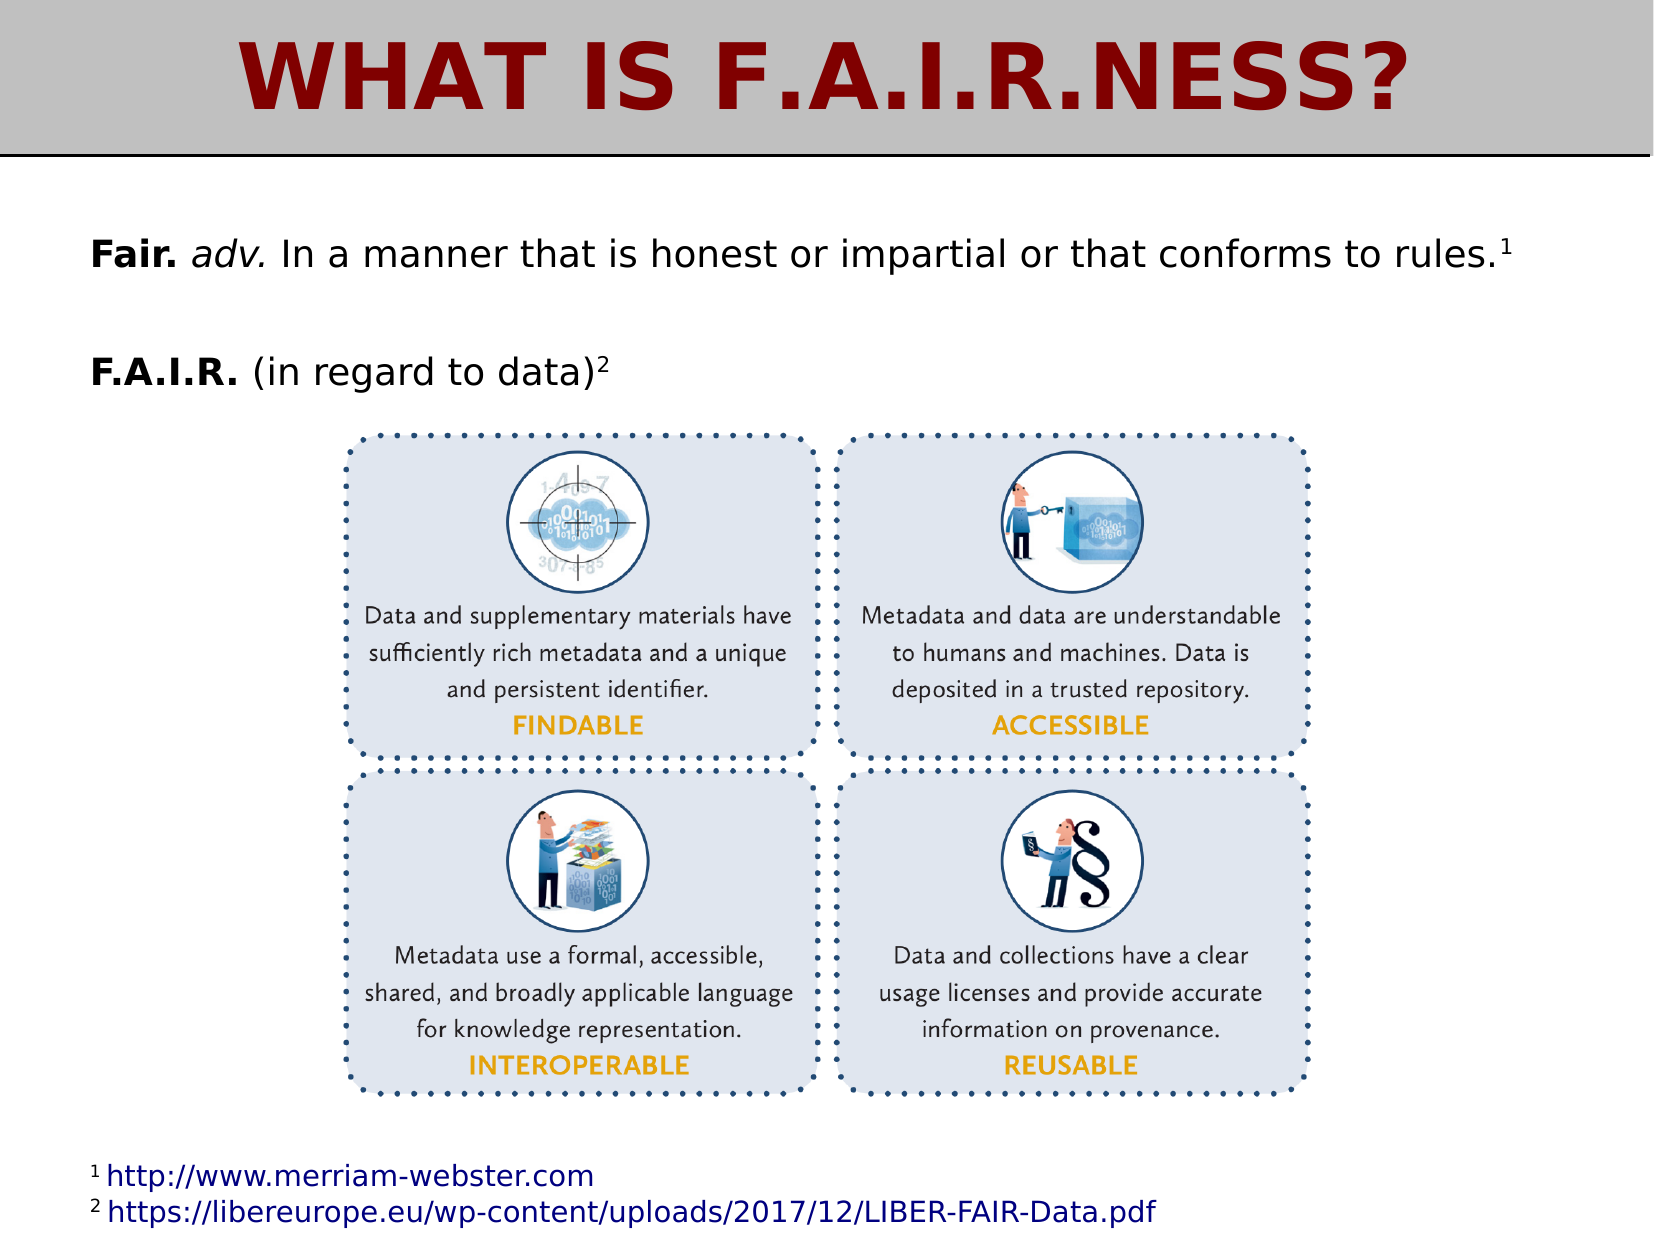

WHAT IS F.A.I.R.NESS?
Fair. adv. In a manner that is honest or impartial or that conforms to rules.1
F.A.I.R. (in regard to data)2
1 http://www.merriam-webster.com
2 https://libereurope.eu/wp-content/uploads/2017/12/LIBER-FAIR-Data.pdf